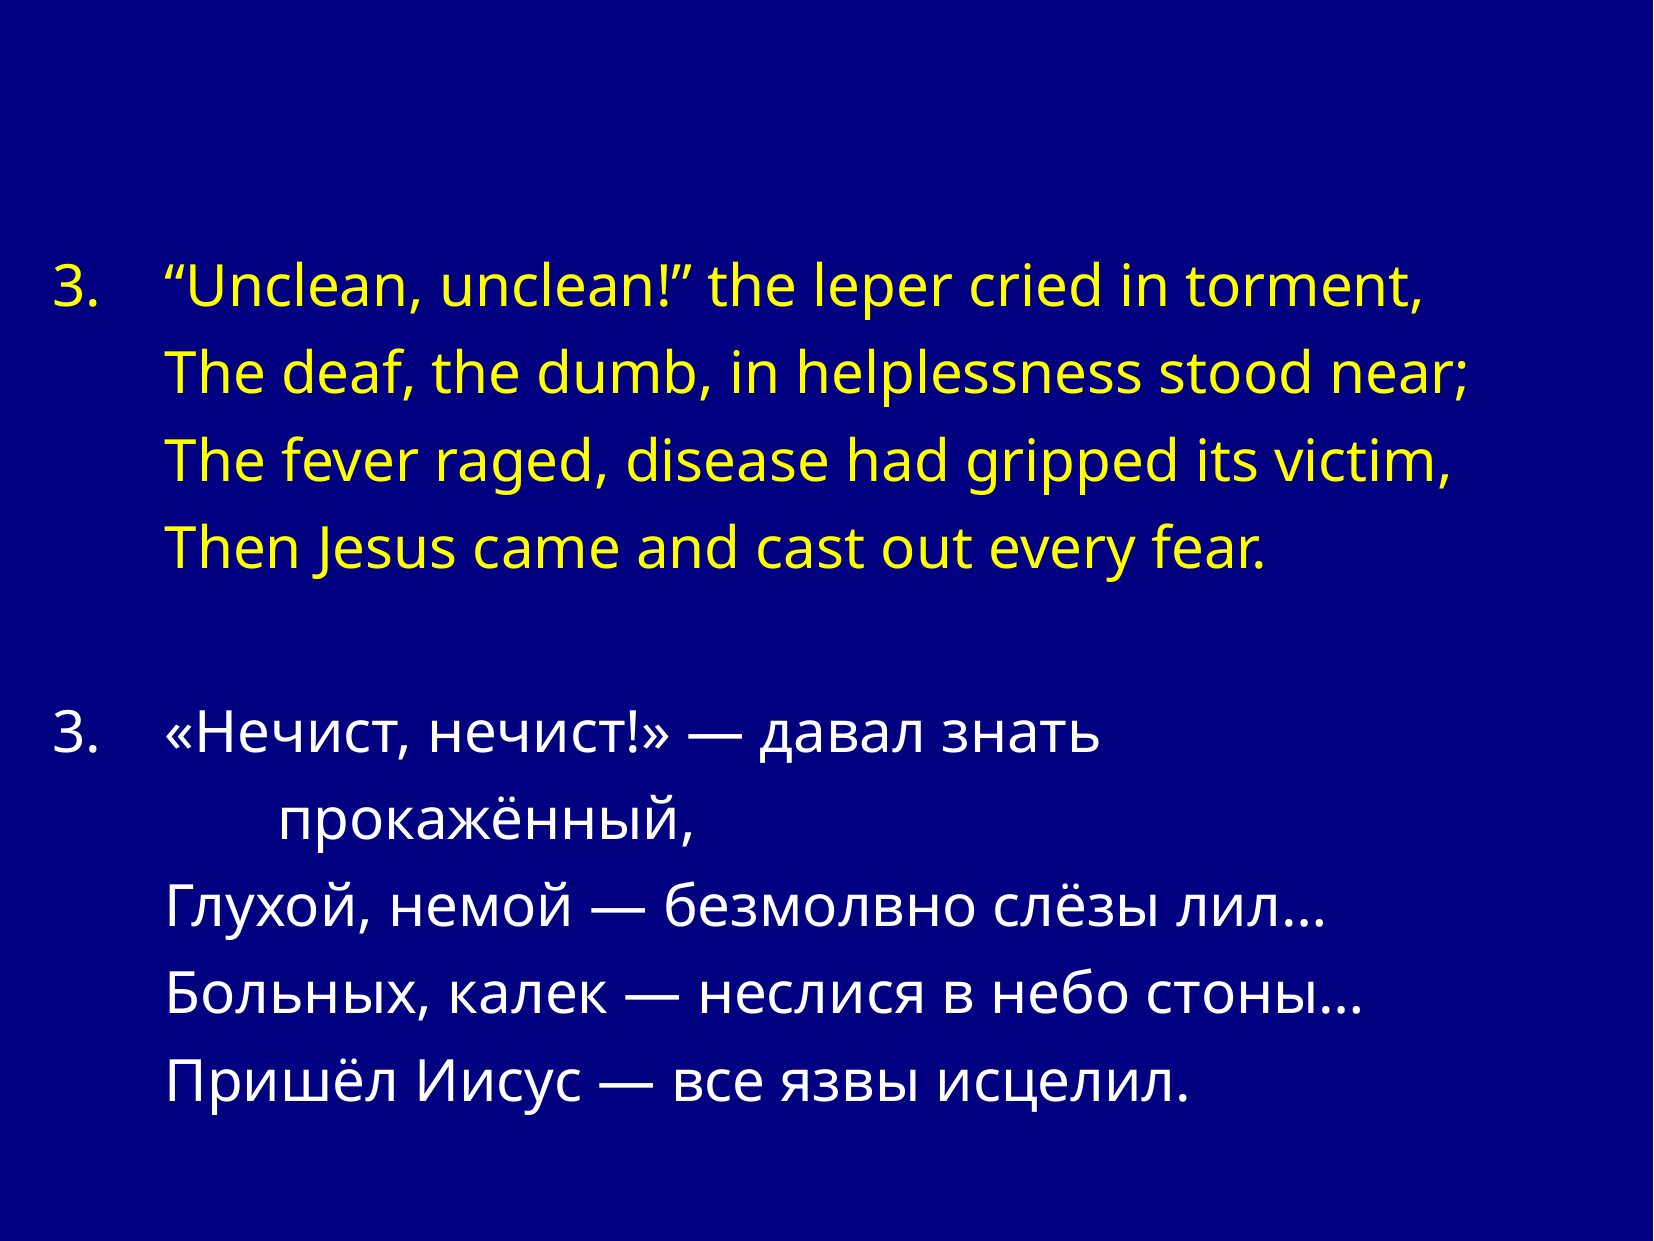

3.	“Unclean, unclean!” the leper cried in torment,
	The deaf, the dumb, in helplessness stood near;
	The fever raged, disease had gripped its victim,
	Then Jesus came and cast out every fear.
3.	«Нечист, нечист!» — давал знать
		прокажённый,
	Глухой, немой — безмолвно слёзы лил…
	Больных, калек — неслися в небо стоны…
	Пришёл Иисус — все язвы исцелил.